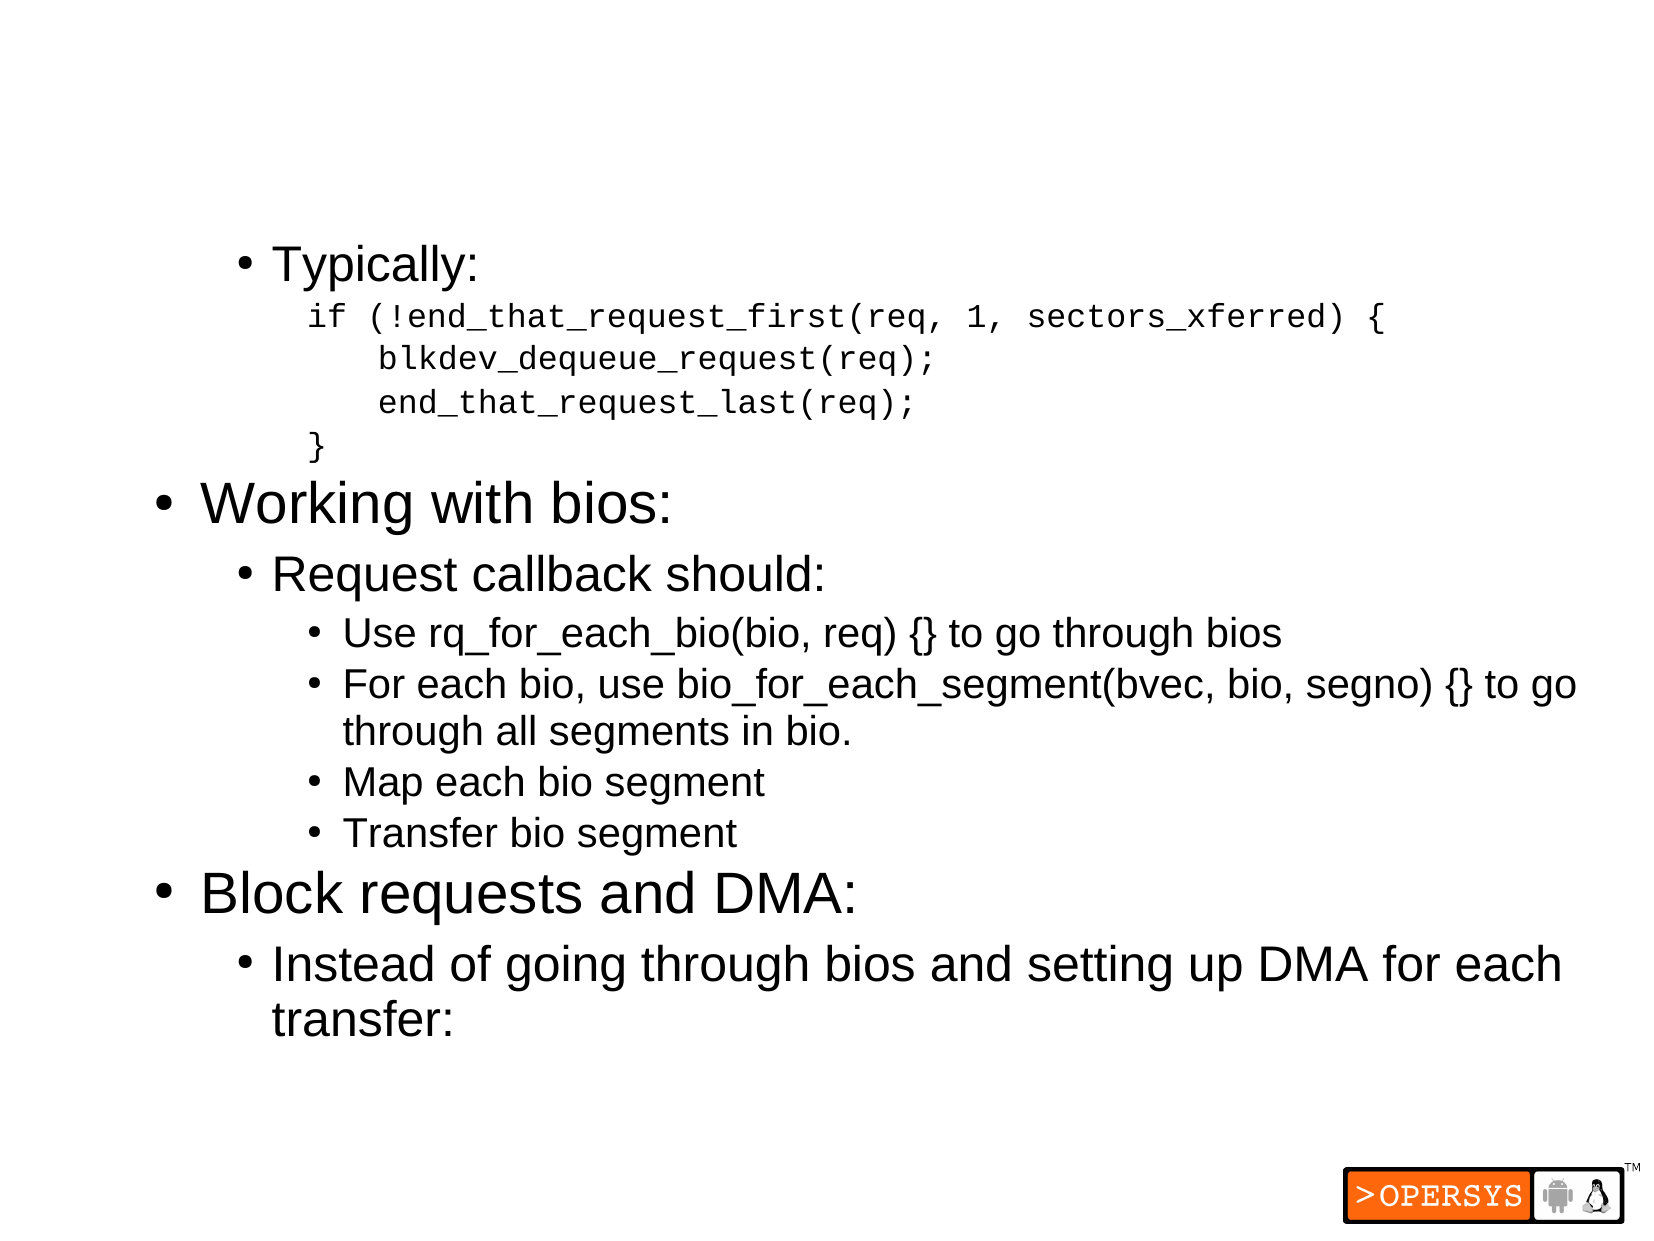

# Typically:
if (!end_that_request_first(req, 1, sectors_xferred) {
blkdev_dequeue_request(req);
end_that_request_last(req);
}
Working with bios:
Request callback should:
Use rq_for_each_bio(bio, req) {} to go through bios
For each bio, use bio_for_each_segment(bvec, bio, segno) {} to go through all segments in bio.
Map each bio segment
Transfer bio segment
Block requests and DMA:
Instead of going through bios and setting up DMA for each transfer: